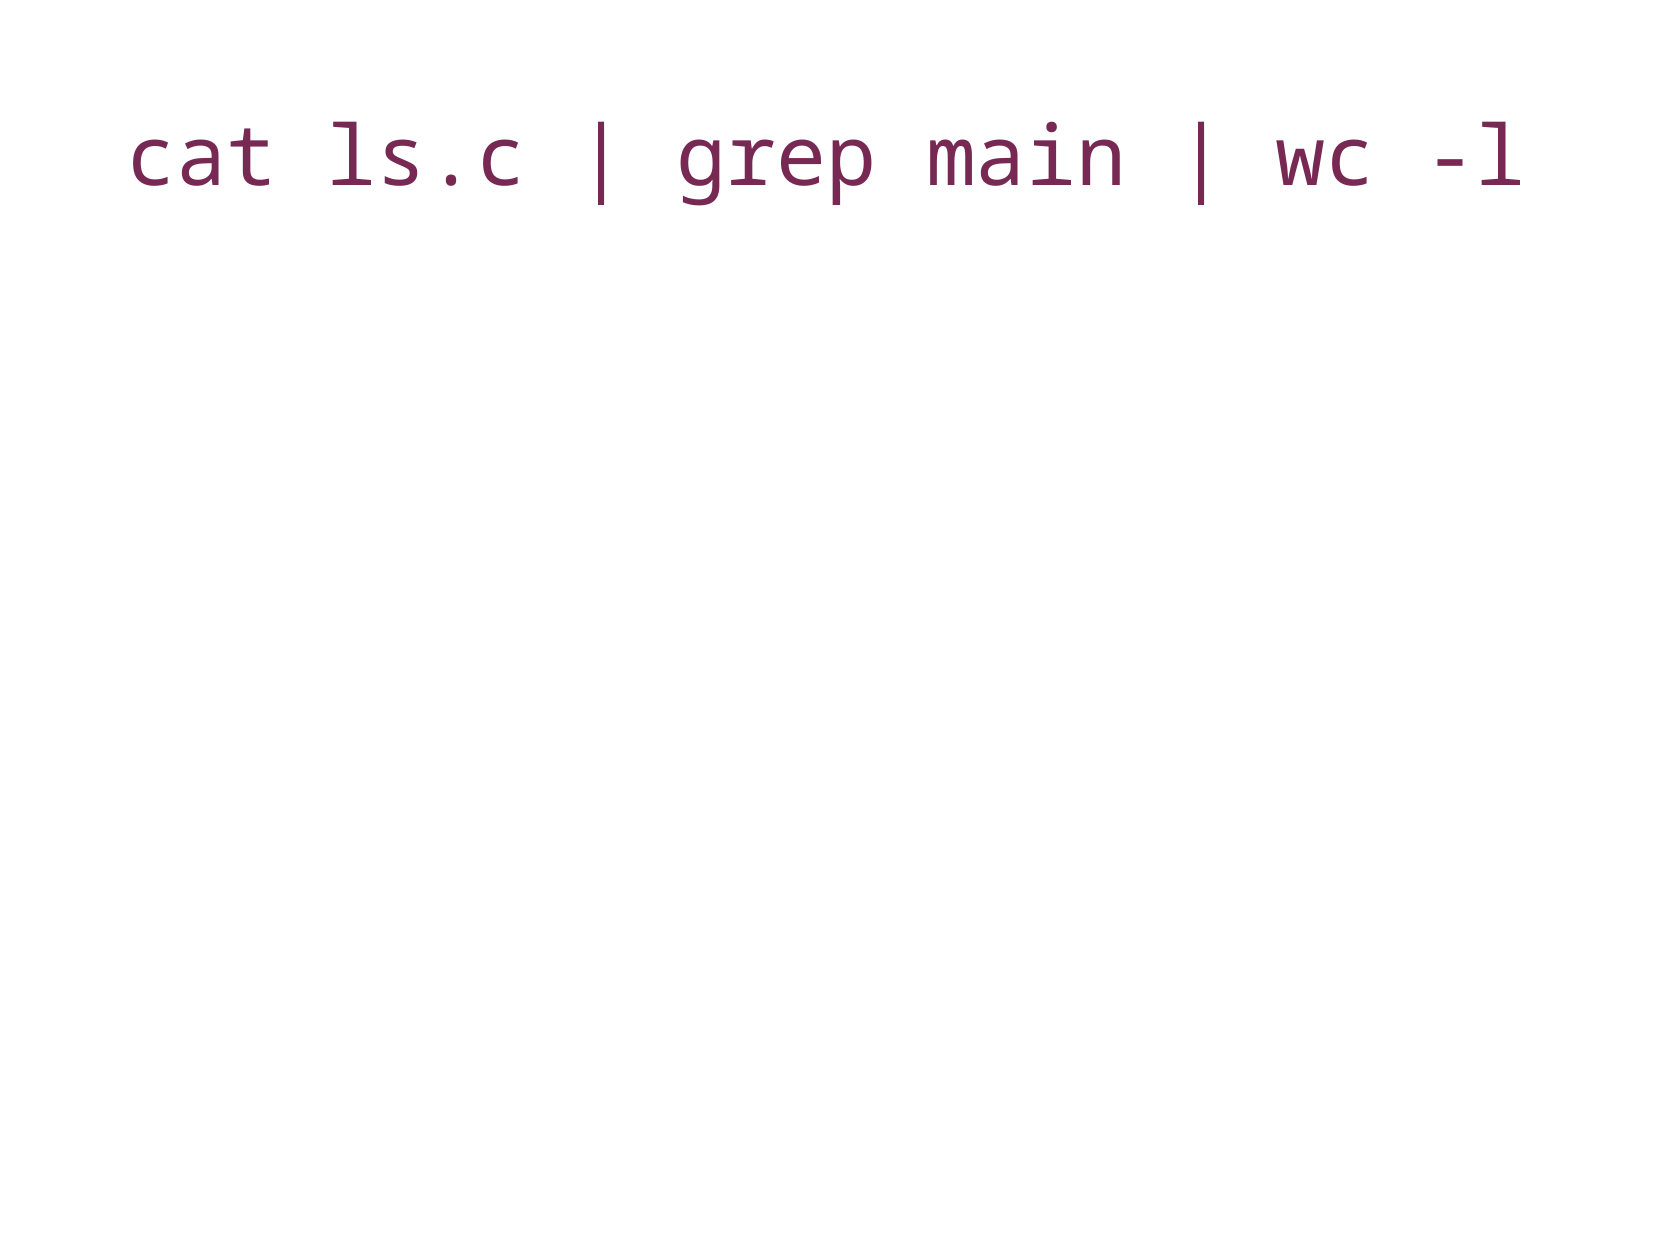

# cat ls.c | grep main | wc -l